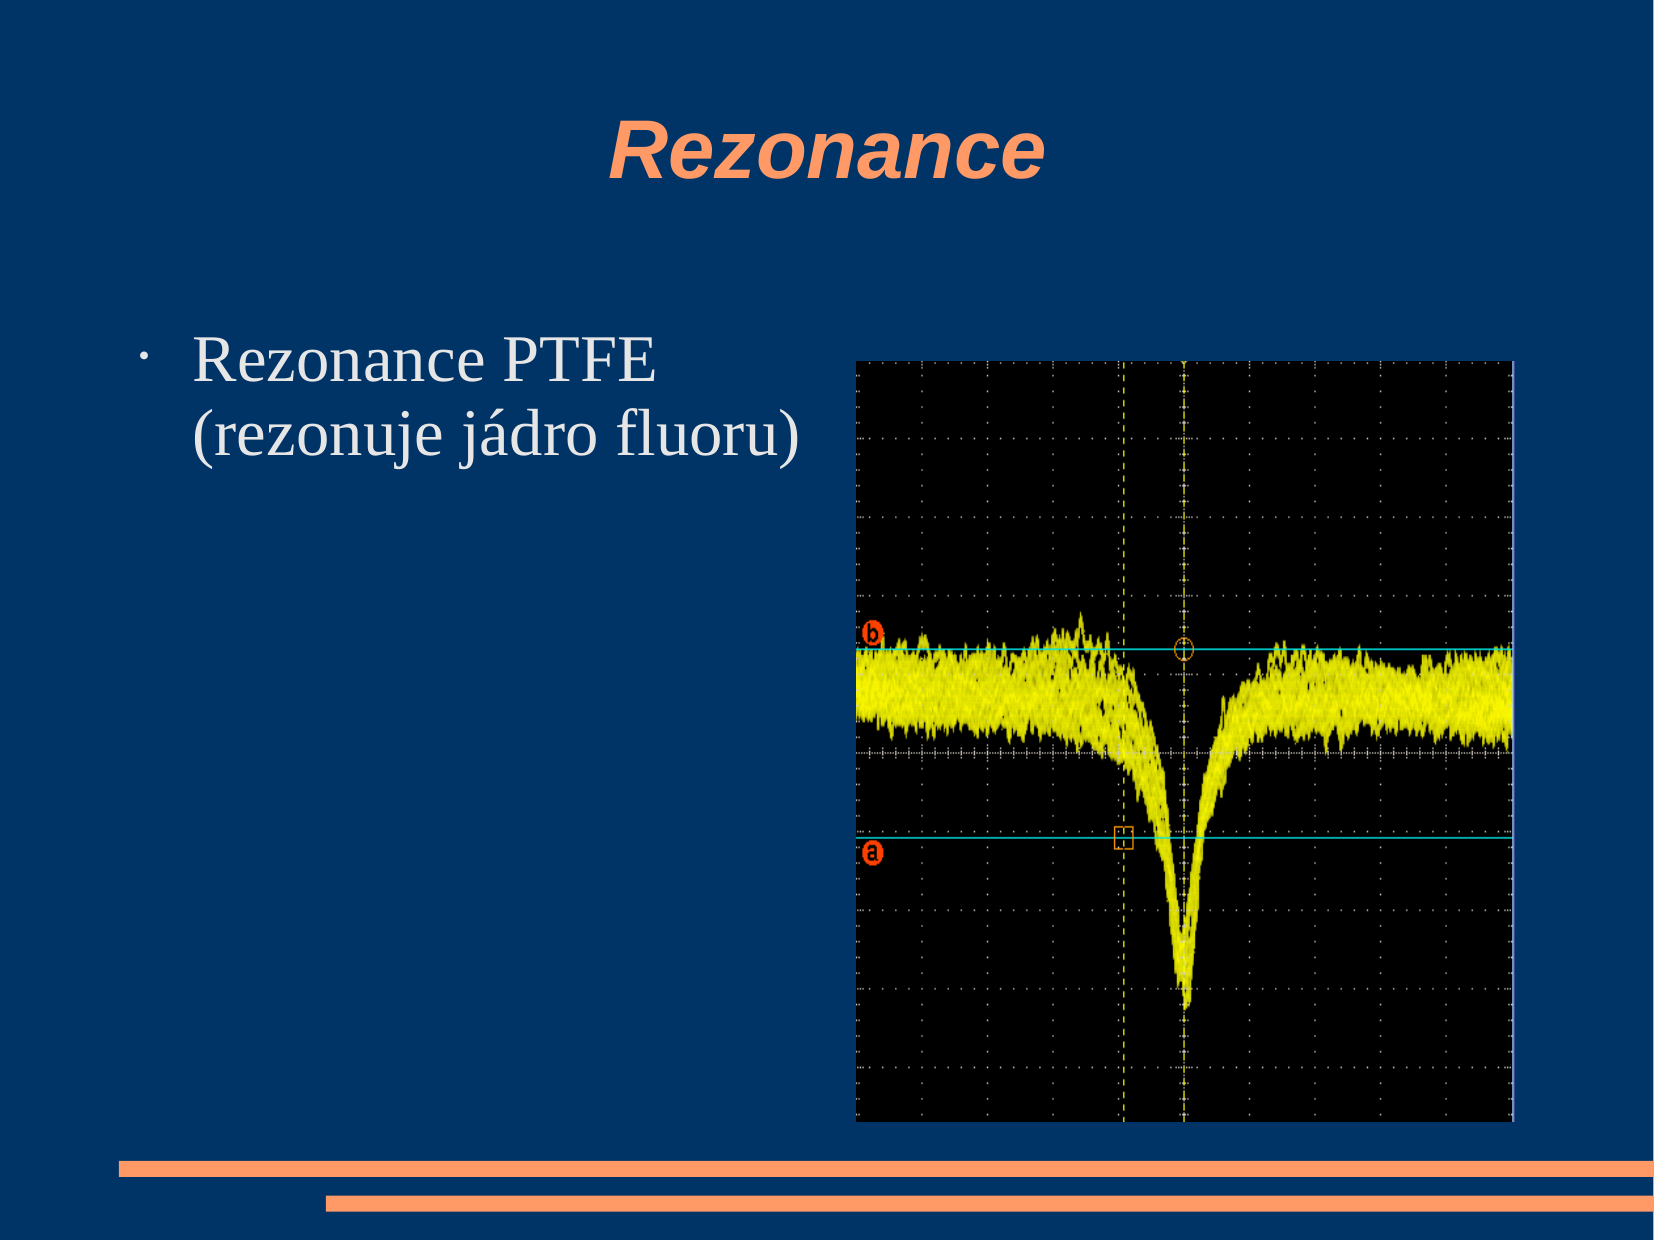

# Rezonance
Rezonance PTFE (rezonuje jádro fluoru)